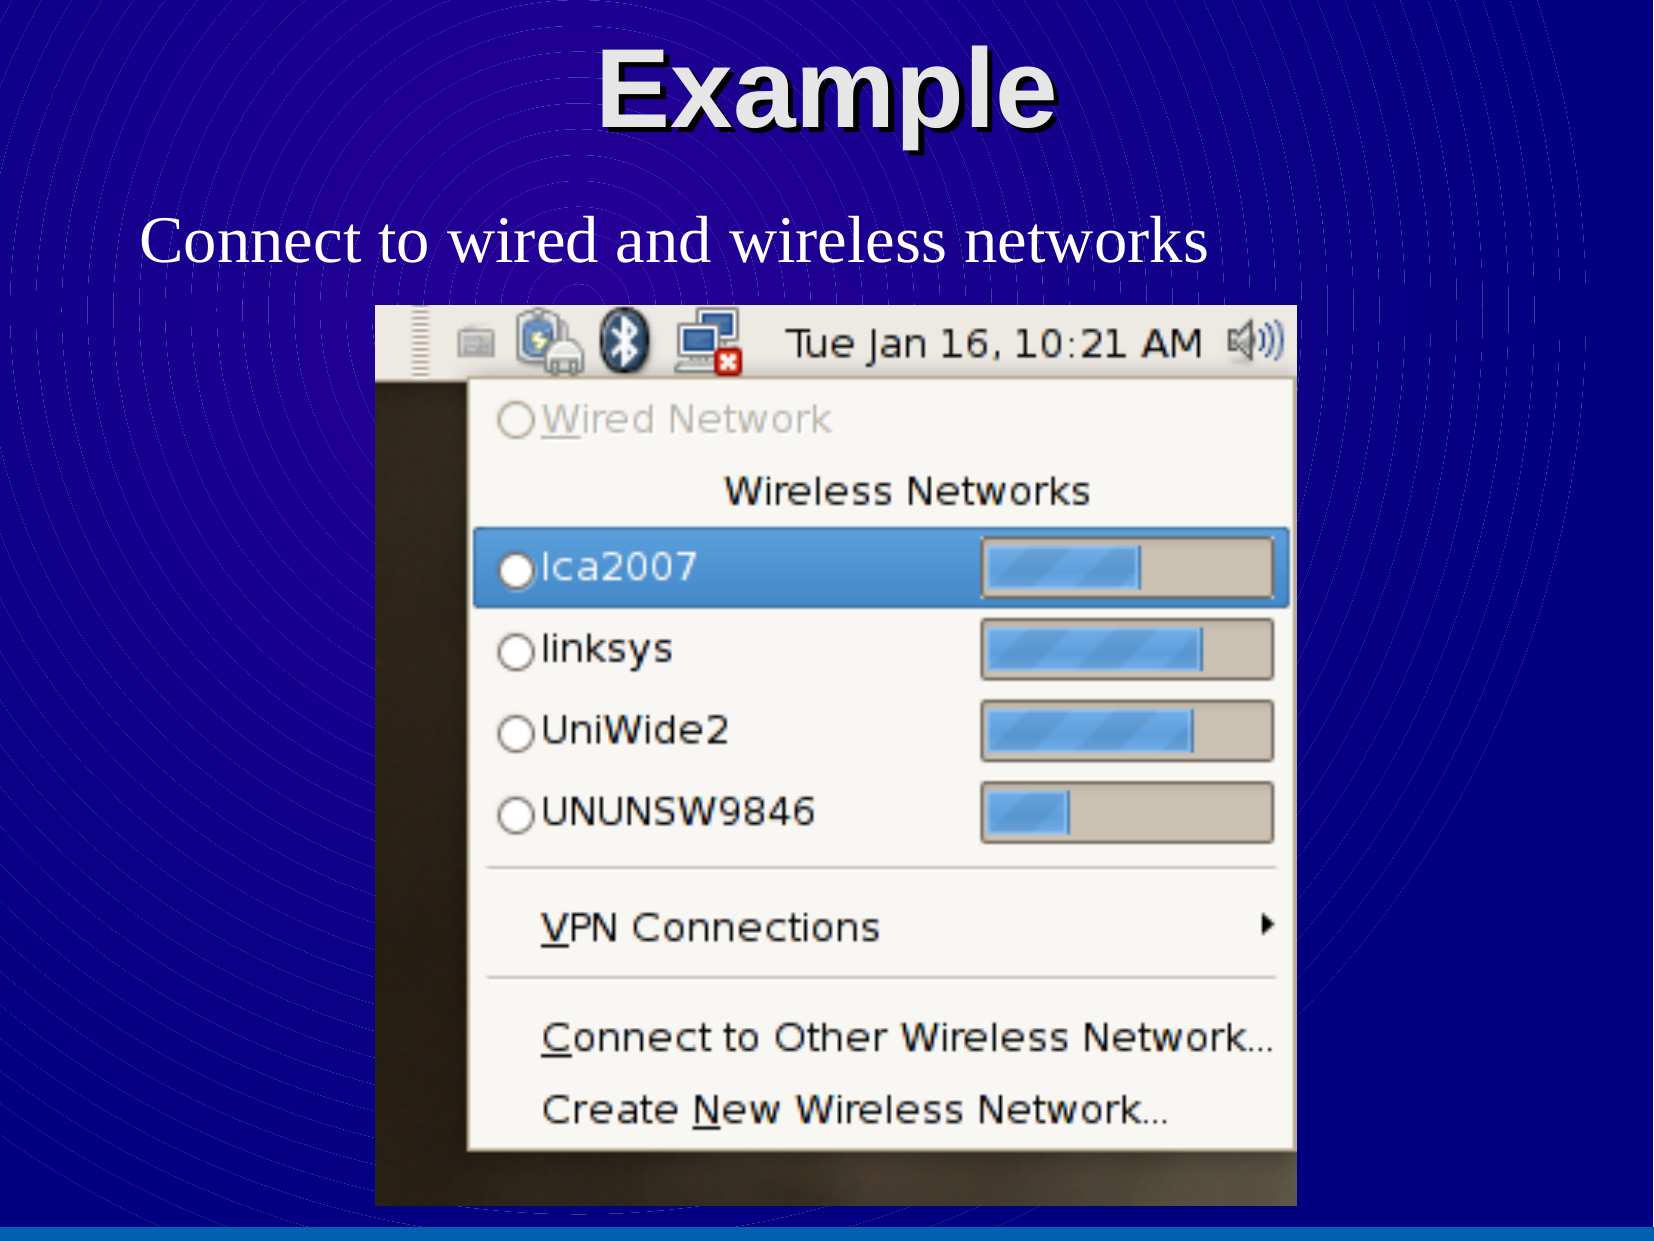

# Example
Connect to wired and wireless networks